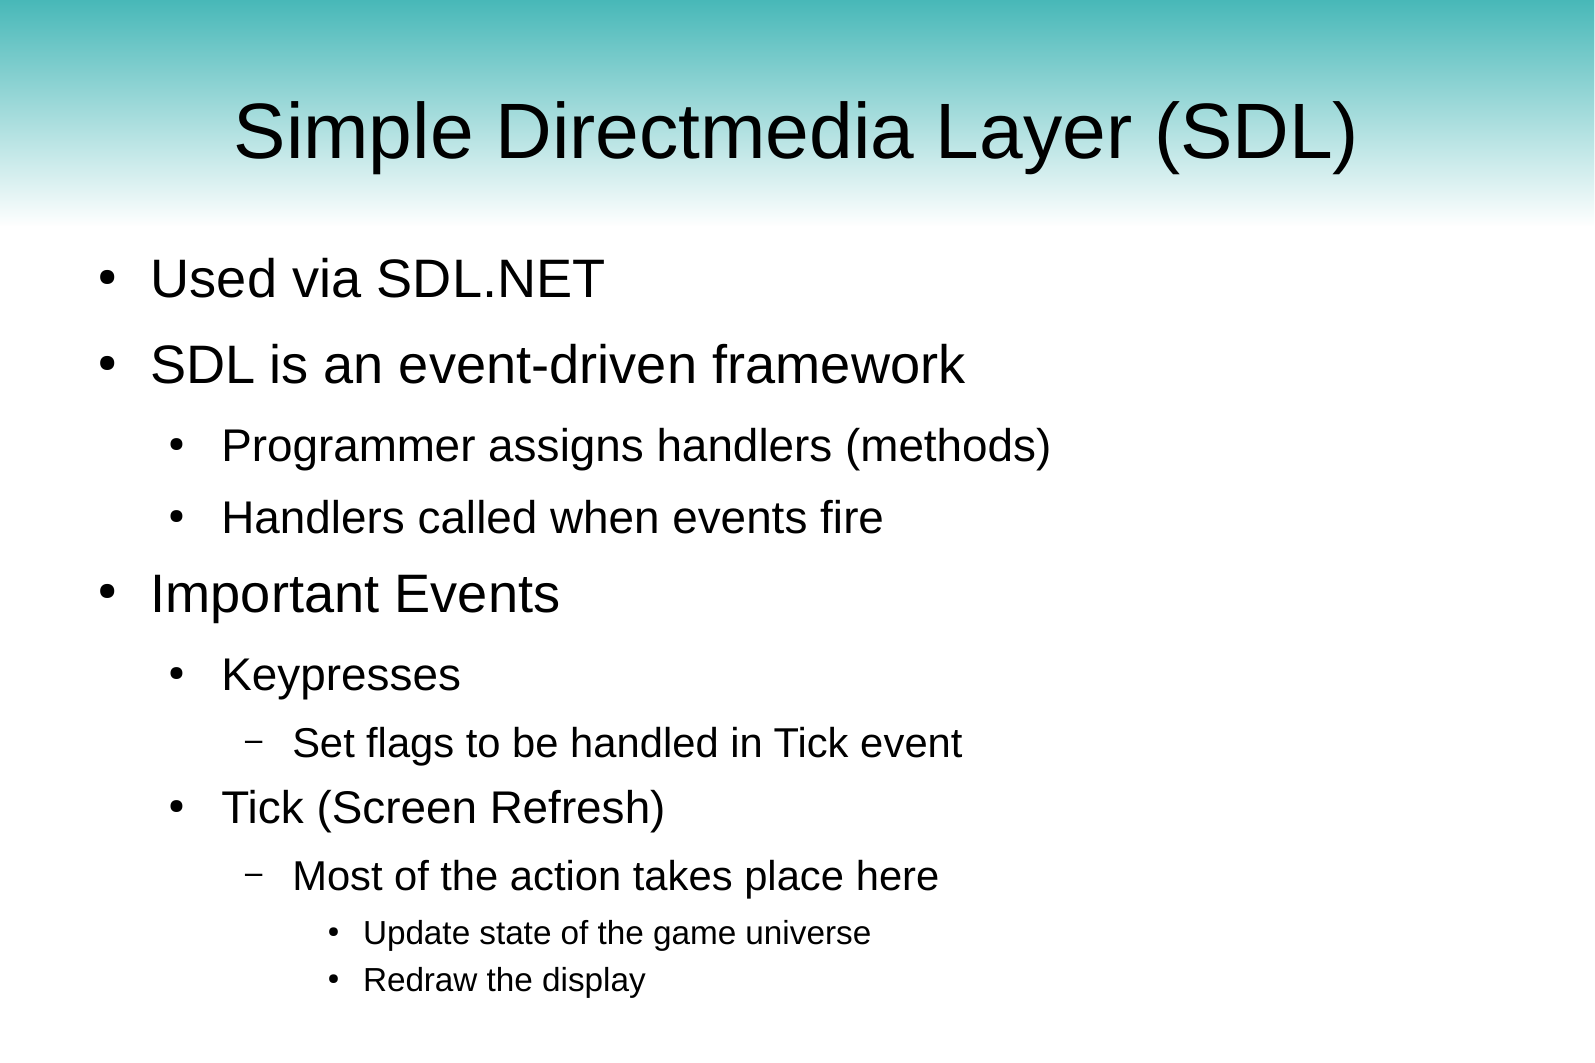

# Simple Directmedia Layer (SDL)
Used via SDL.NET
SDL is an event-driven framework
Programmer assigns handlers (methods)
Handlers called when events fire
Important Events
Keypresses
Set flags to be handled in Tick event
Tick (Screen Refresh)
Most of the action takes place here
Update state of the game universe
Redraw the display